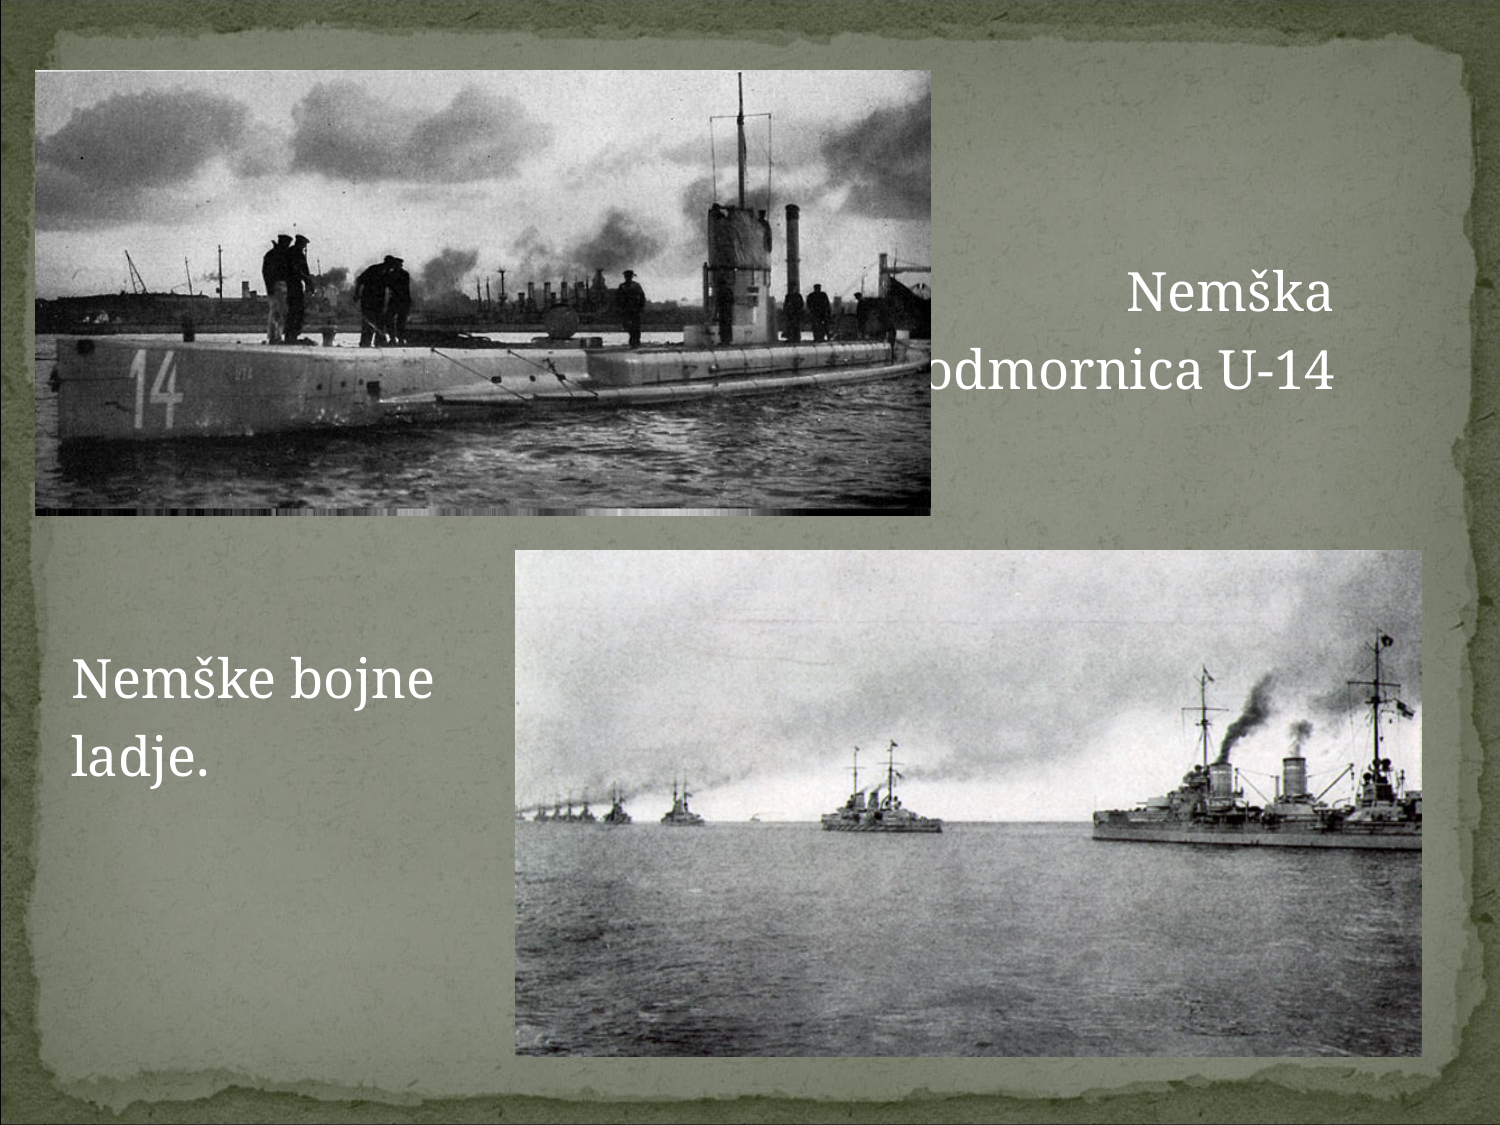

# Nemška
podmornica U-14
 Nemške bojne
 ladje.